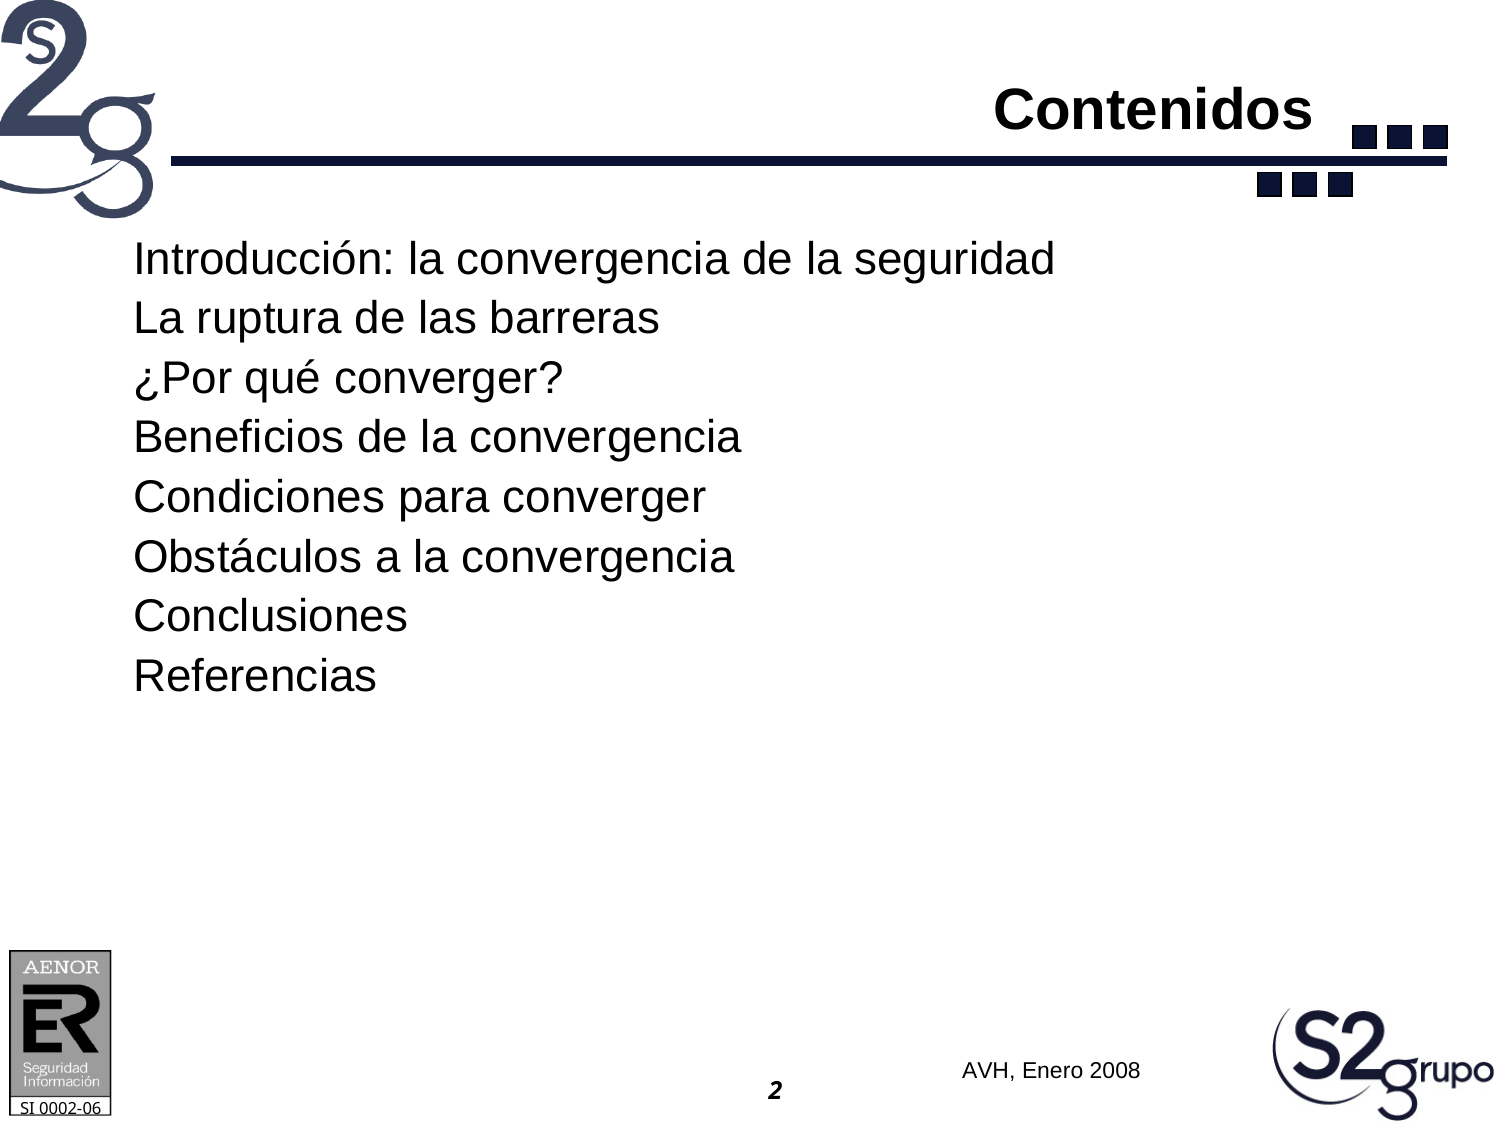

# Contenidos
Introducción: la convergencia de la seguridad
La ruptura de las barreras
¿Por qué converger?
Beneficios de la convergencia
Condiciones para converger
Obstáculos a la convergencia
Conclusiones
Referencias
AVH, Enero 2008